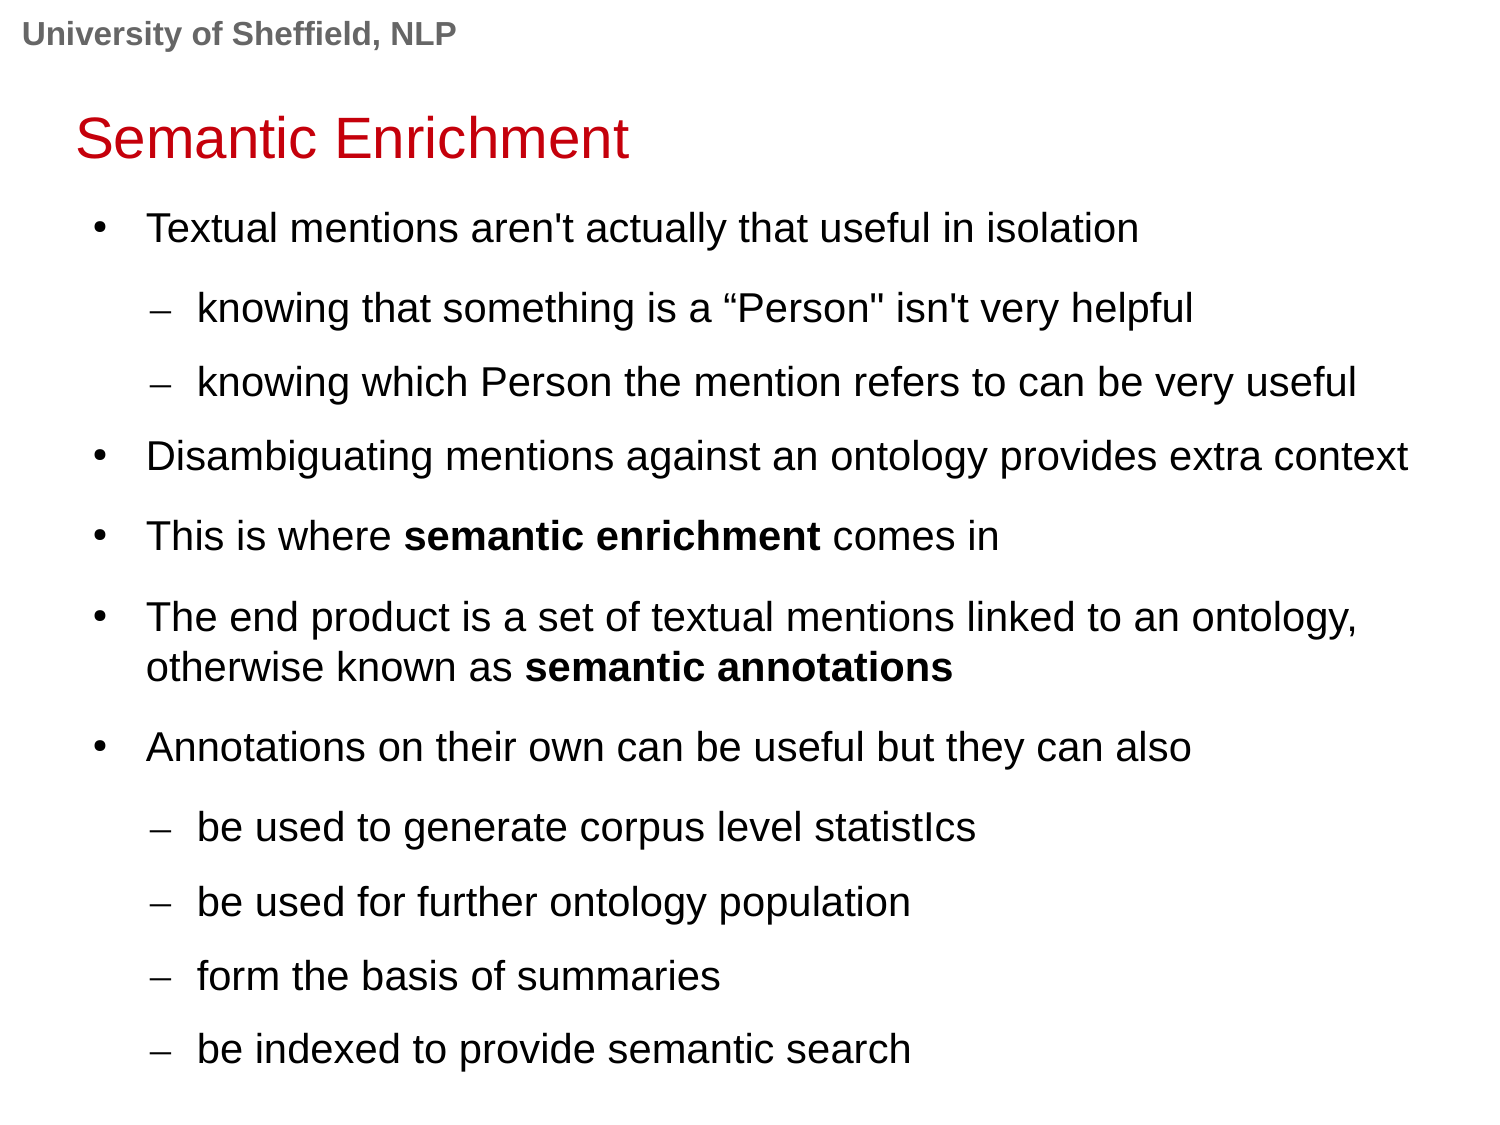

# Semantic Enrichment
Textual mentions aren't actually that useful in isolation
knowing that something is a “Person" isn't very helpful
knowing which Person the mention refers to can be very useful
Disambiguating mentions against an ontology provides extra context
This is where semantic enrichment comes in
The end product is a set of textual mentions linked to an ontology, otherwise known as semantic annotations
Annotations on their own can be useful but they can also
be used to generate corpus level statistIcs
be used for further ontology population
form the basis of summaries
be indexed to provide semantic search